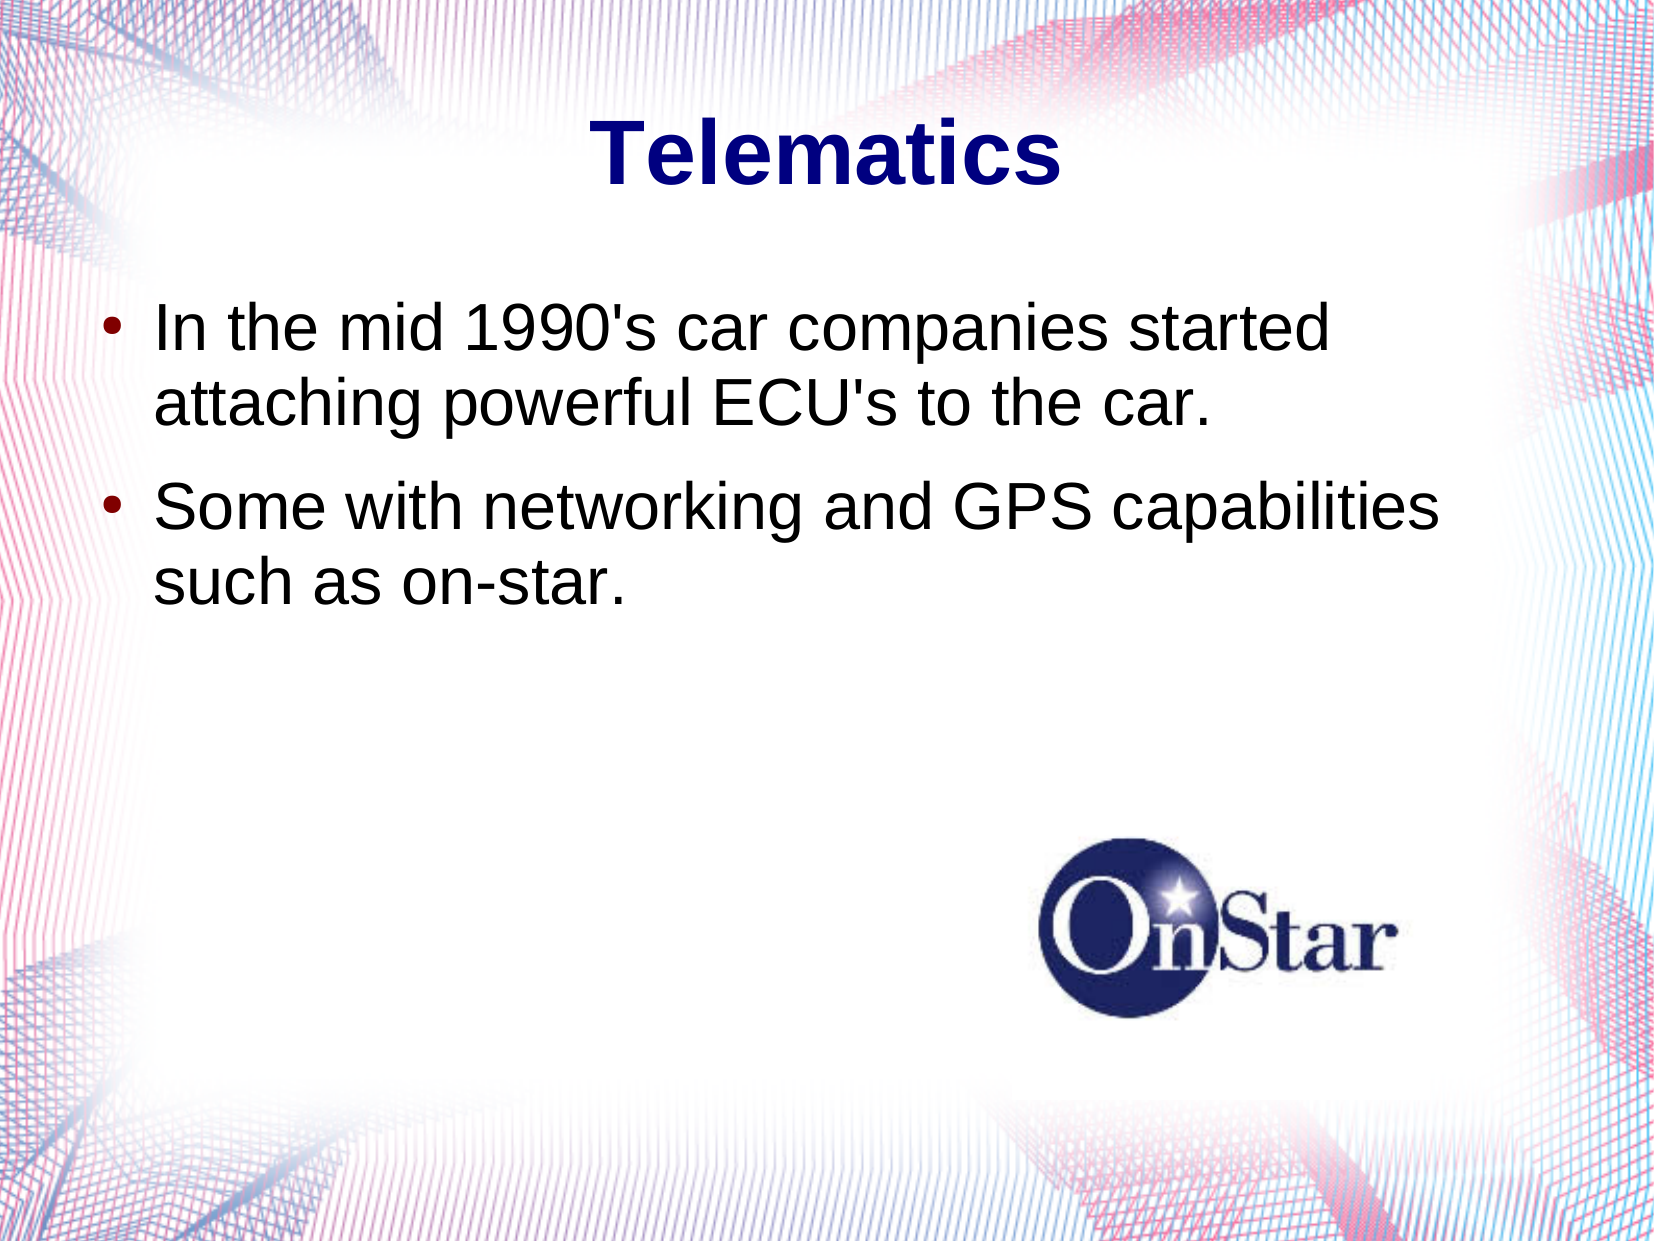

# Telematics
In the mid 1990's car companies started attaching powerful ECU's to the car.
Some with networking and GPS capabilities such as on-star.